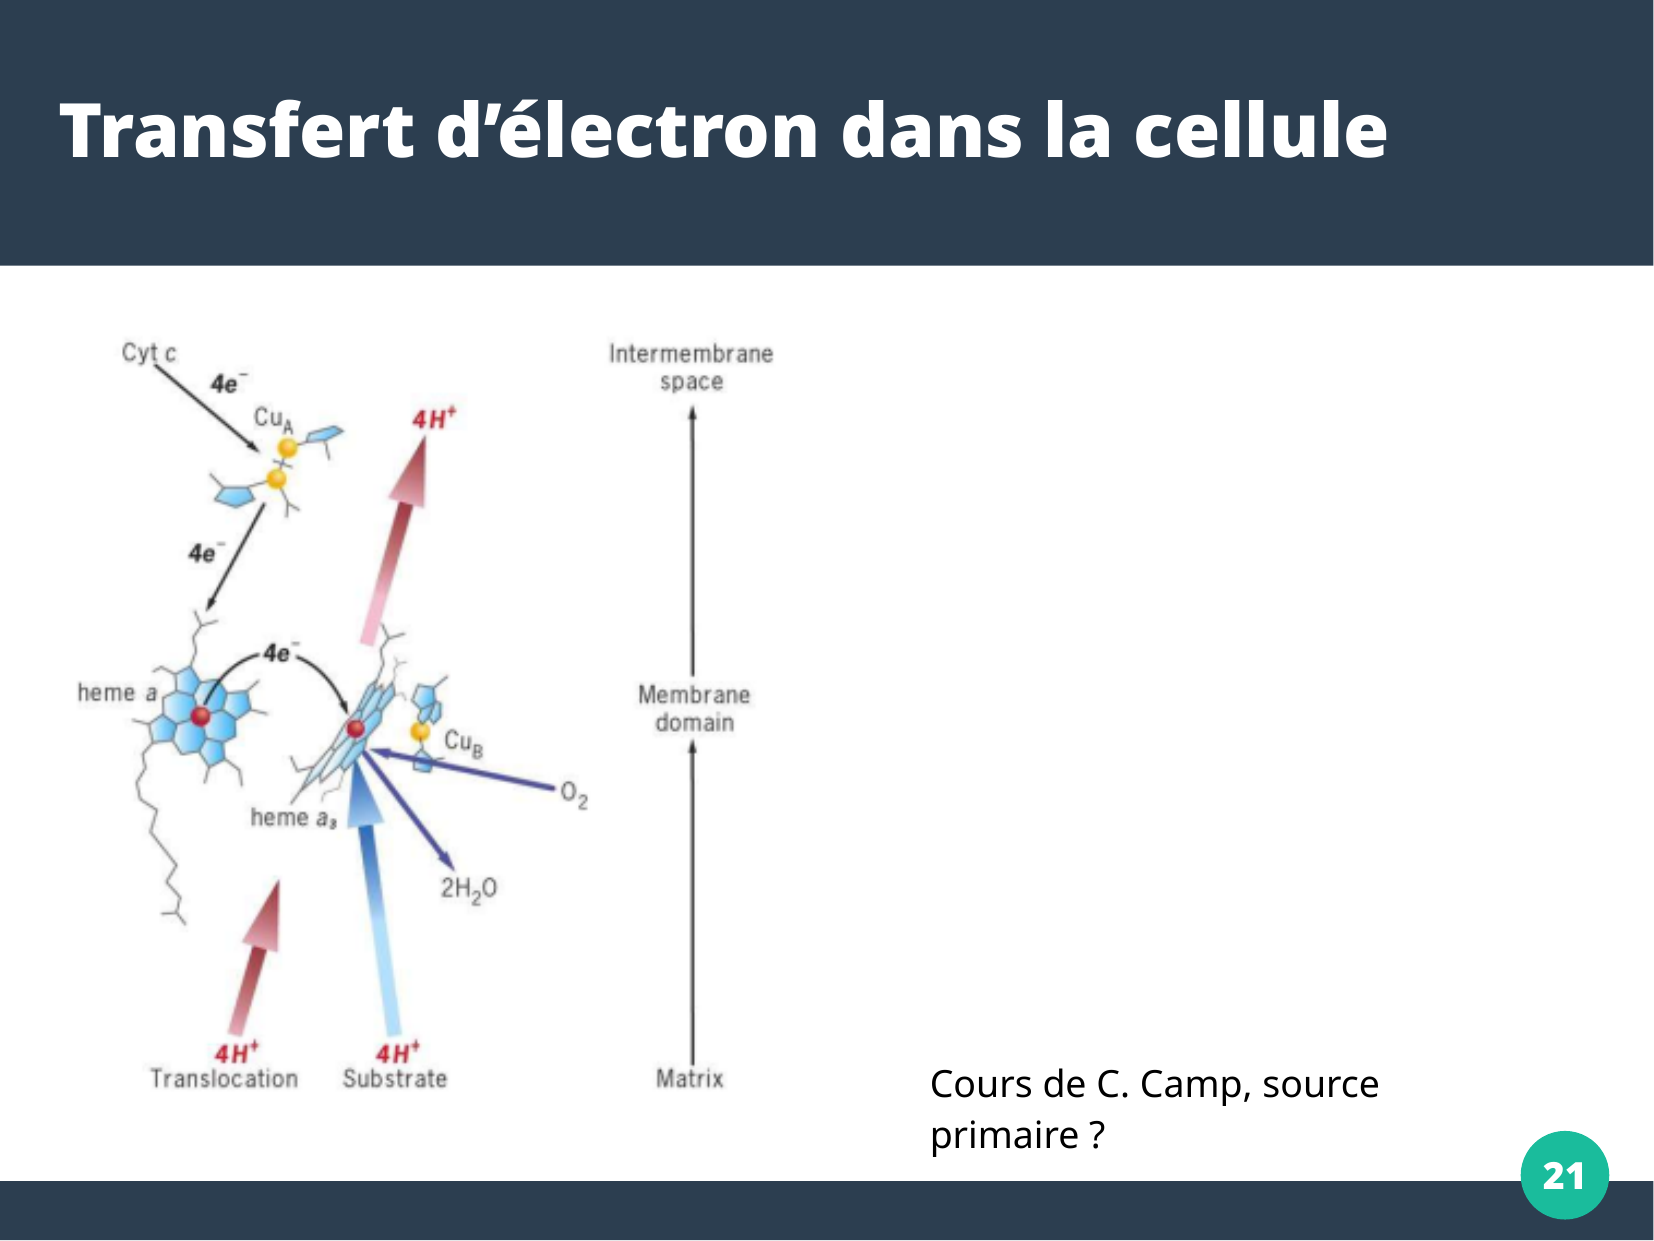

# Transfert d’électron dans la cellule
Cours de C. Camp, source primaire ?
21